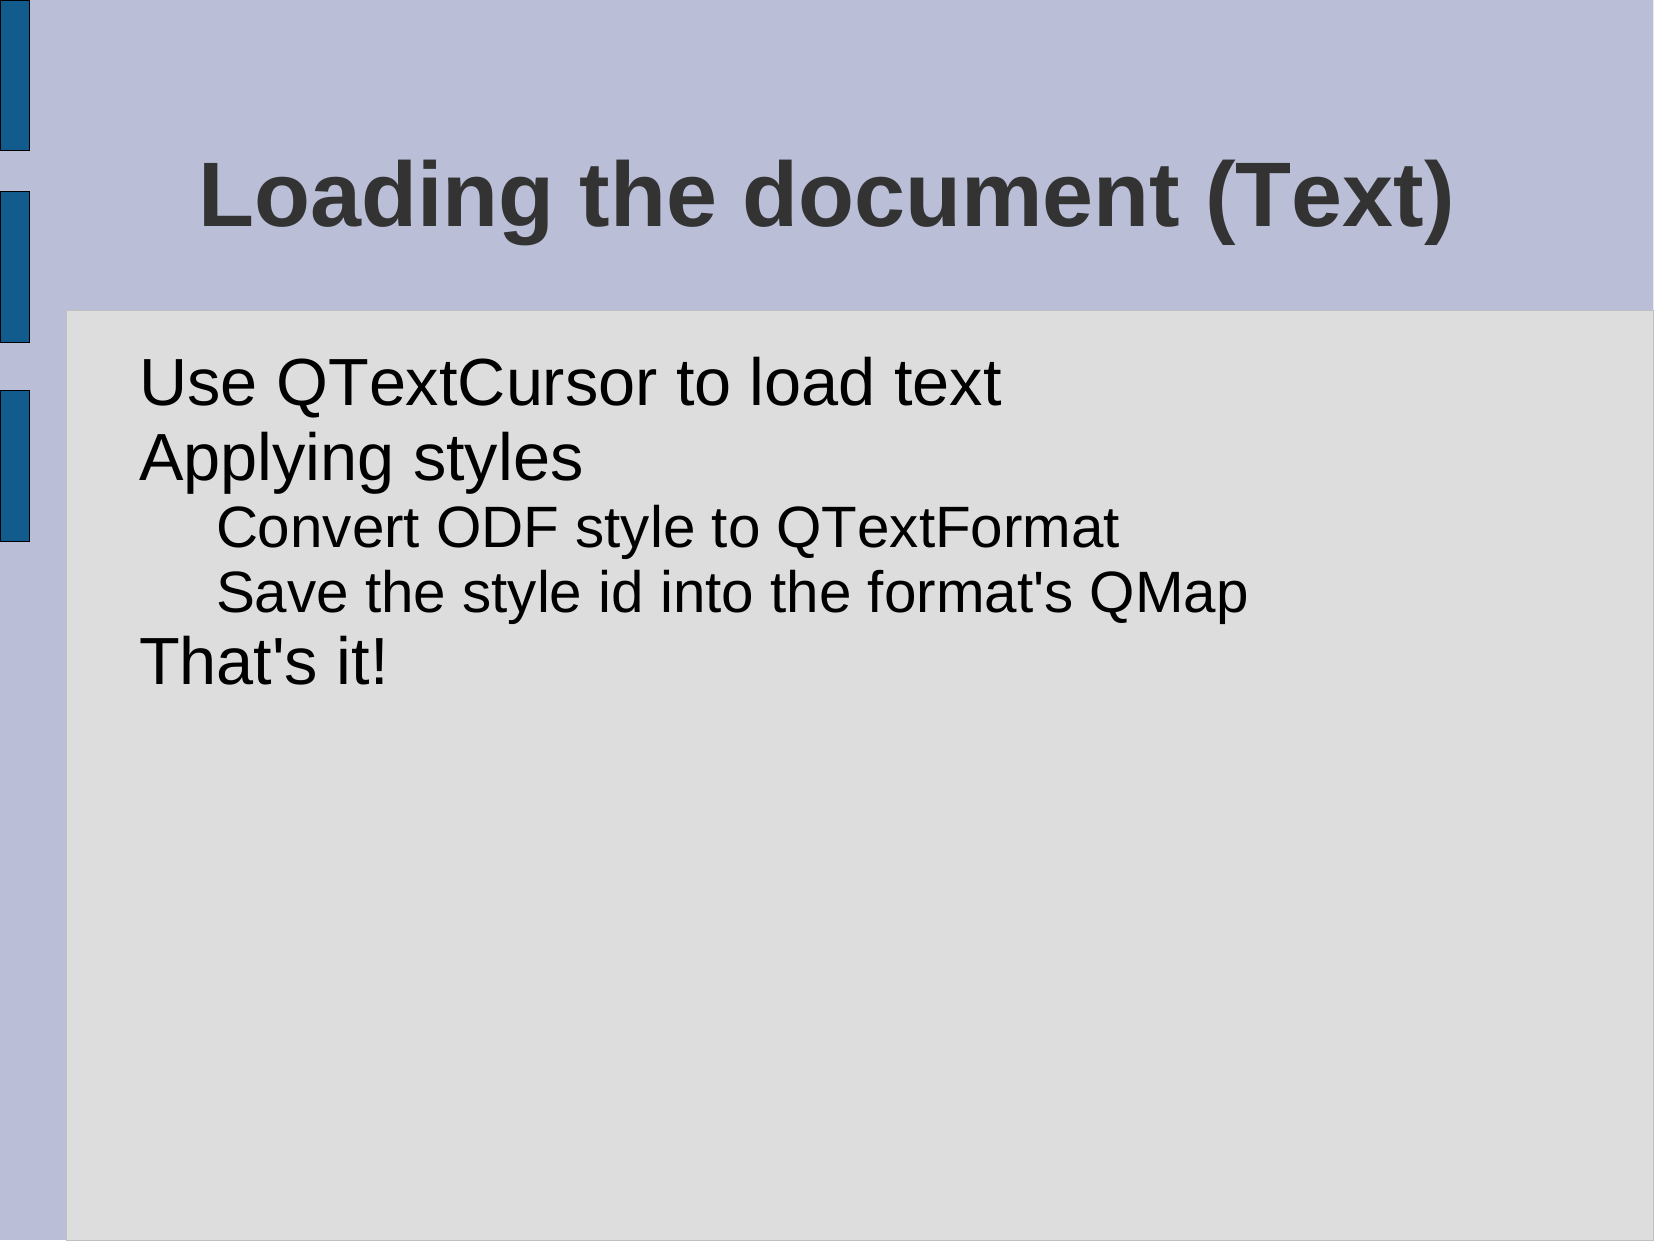

# Loading the document (Text)
Use QTextCursor to load text
Applying styles
Convert ODF style to QTextFormat
Save the style id into the format's QMap
That's it!